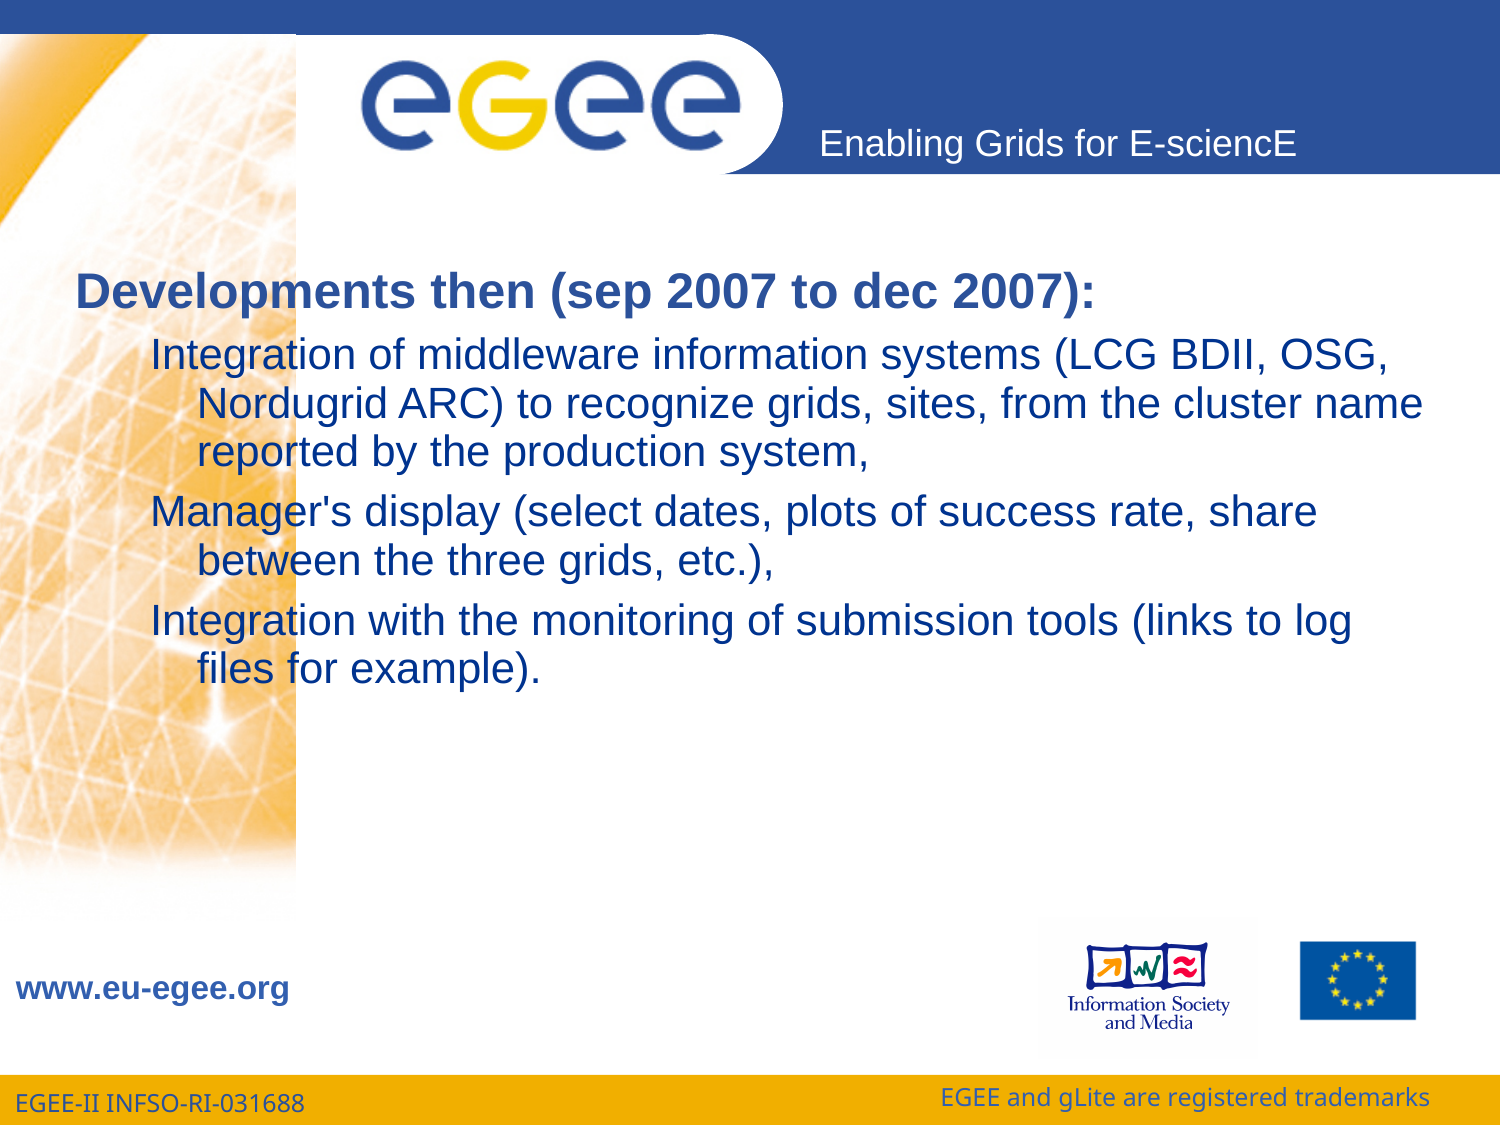

Developments then (sep 2007 to dec 2007):
Integration of middleware information systems (LCG BDII, OSG, Nordugrid ARC) to recognize grids, sites, from the cluster name reported by the production system,
Manager's display (select dates, plots of success rate, share between the three grids, etc.),
Integration with the monitoring of submission tools (links to log files for example).
#